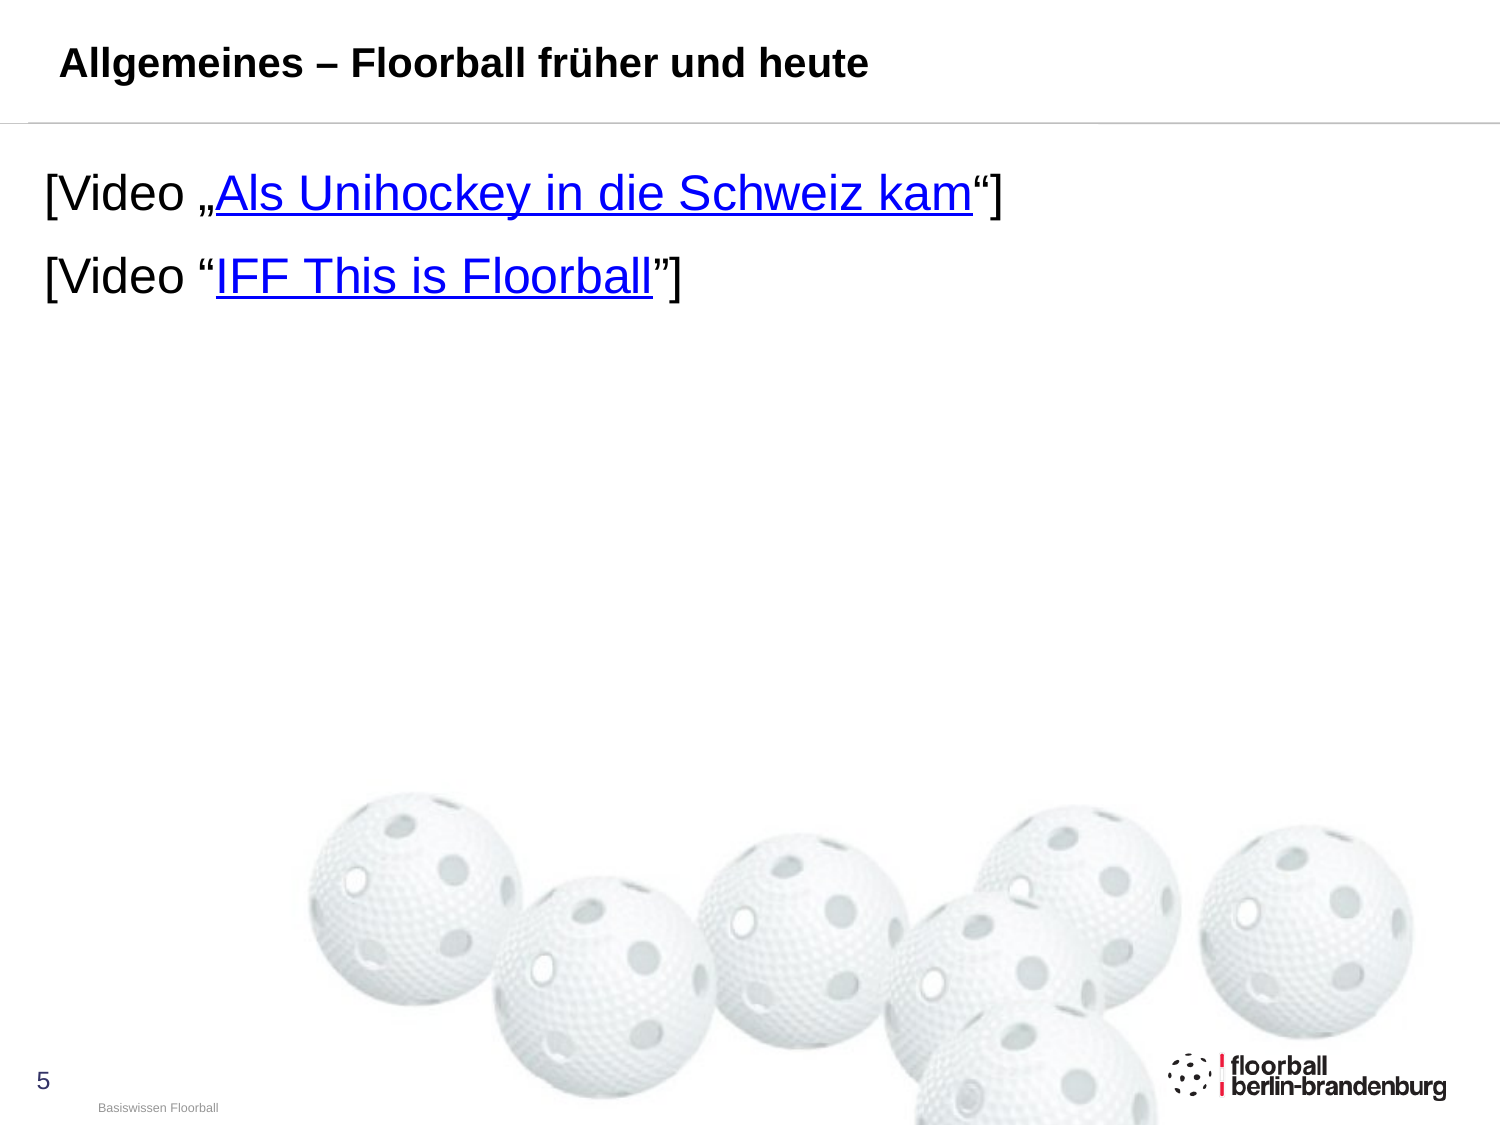

Allgemeines – Floorball früher und heute
[Video „Als Unihockey in die Schweiz kam“]
[Video “IFF This is Floorball”]